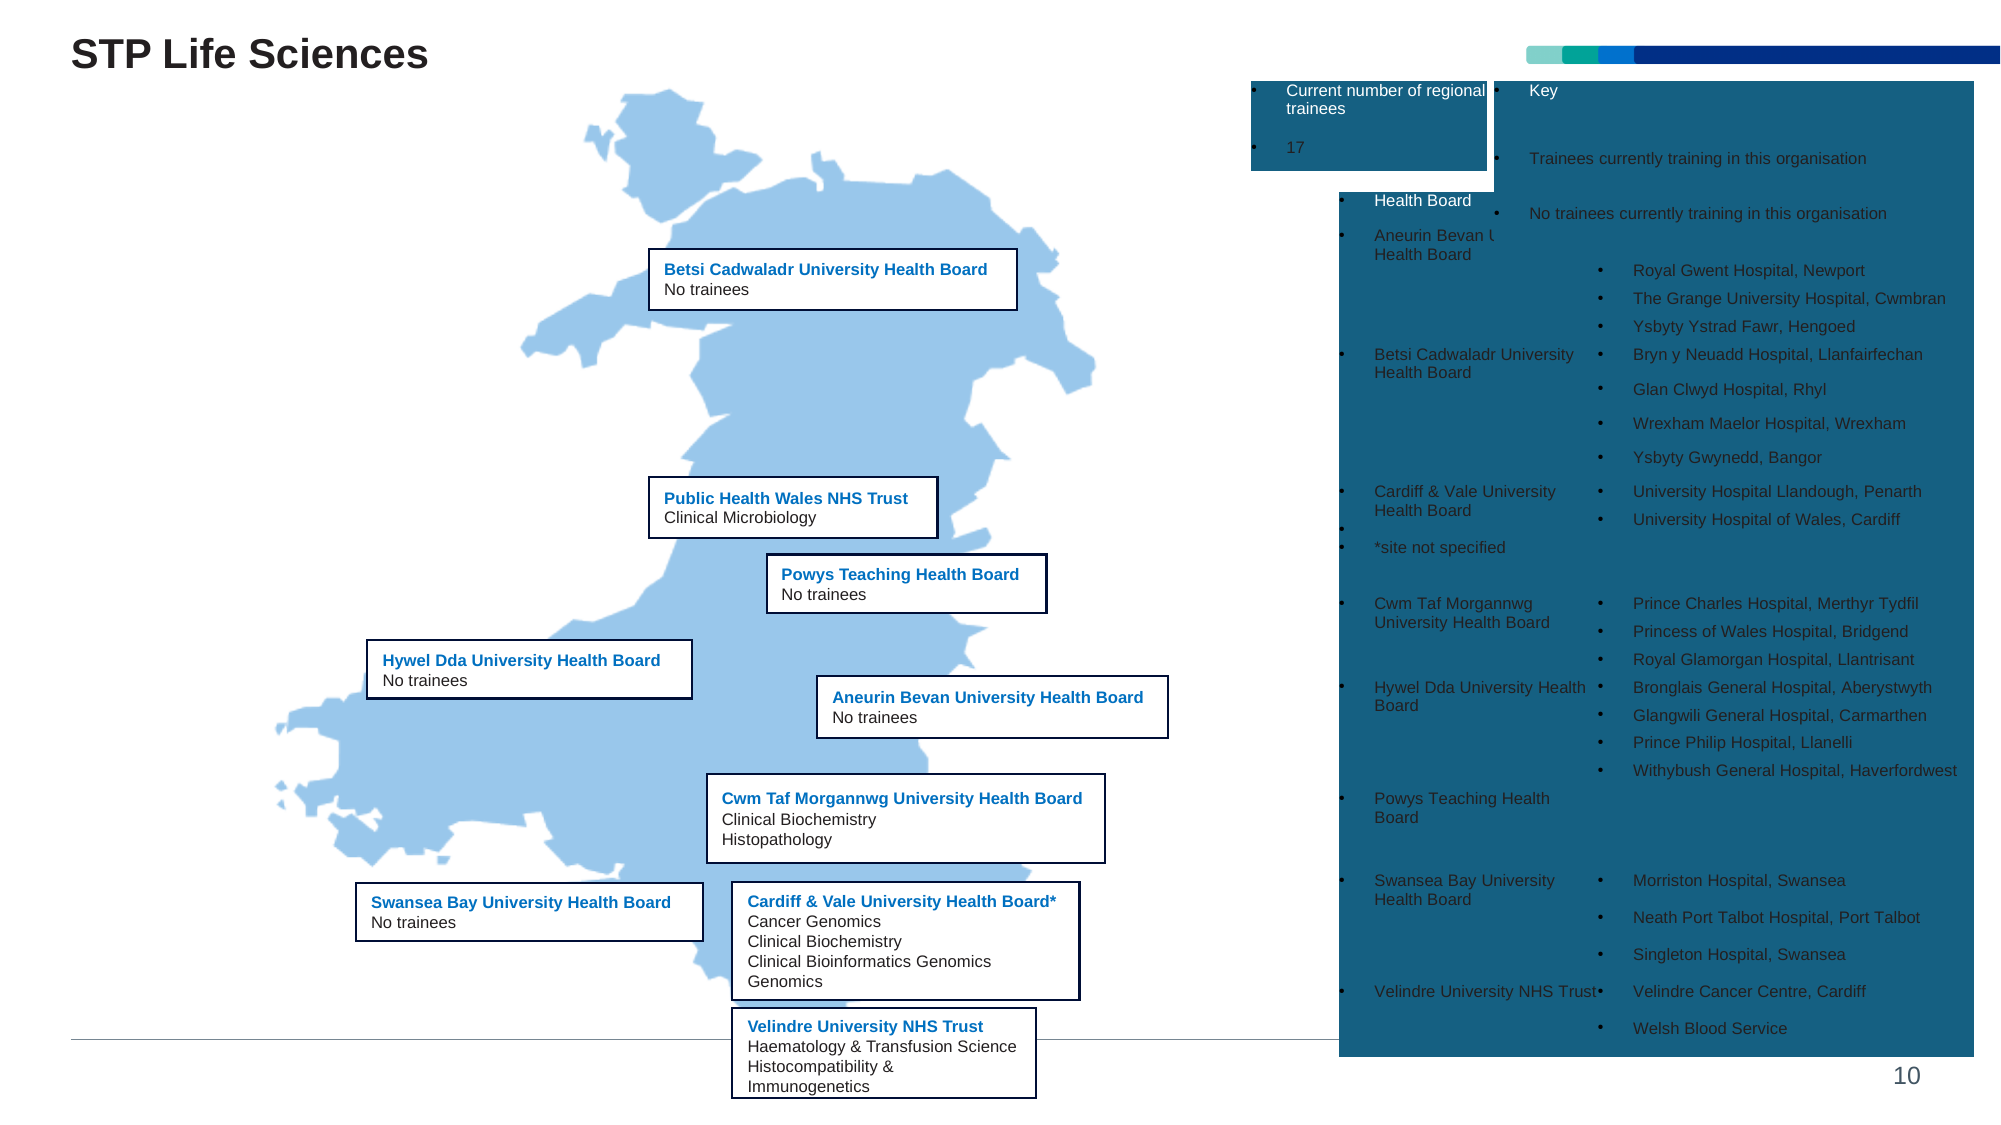

# STP Life Sciences
| Current number of regional trainees |
| --- |
| 17 |
| Key | |
| --- | --- |
| Trainees currently training in this organisation | |
| No trainees currently training in this organisation | |
| Health Board | Organisation |
| --- | --- |
| Aneurin Bevan University Health Board | Nevill Hall Hospital, Abergavenny |
| | Royal Gwent Hospital, Newport |
| | The Grange University Hospital, Cwmbran |
| | Ysbyty Ystrad Fawr, Hengoed |
| Betsi Cadwaladr University Health Board | Bryn y Neuadd Hospital, Llanfairfechan |
| | Glan Clwyd Hospital, Rhyl |
| | Wrexham Maelor Hospital, Wrexham |
| | Ysbyty Gwynedd, Bangor |
| Cardiff & Vale University Health Board \*site not specified | University Hospital Llandough, Penarth |
| | University Hospital of Wales, Cardiff |
| Cwm Taf Morgannwg University Health Board | Prince Charles Hospital, Merthyr Tydfil |
| | Princess of Wales Hospital, Bridgend |
| | Royal Glamorgan Hospital, Llantrisant |
| Hywel Dda University Health Board | Bronglais General Hospital, Aberystwyth |
| | Glangwili General Hospital, Carmarthen |
| | Prince Philip Hospital, Llanelli |
| | Withybush General Hospital, Haverfordwest |
| Powys Teaching Health Board | |
| Swansea Bay University Health Board | Morriston Hospital, Swansea |
| | Neath Port Talbot Hospital, Port Talbot |
| | Singleton Hospital, Swansea |
| Velindre University NHS Trust | Velindre Cancer Centre, Cardiff |
| | Welsh Blood Service |
Betsi Cadwaladr University Health Board
No trainees
Public Health Wales NHS Trust
Clinical Microbiology
Powys Teaching Health Board
No trainees
Hywel Dda University Health Board
No trainees
Aneurin Bevan University Health Board
No trainees
Cwm Taf Morgannwg University Health Board
Clinical Biochemistry
Histopathology
Cardiff & Vale University Health Board*
Cancer Genomics
Clinical Biochemistry
Clinical Bioinformatics Genomics
Genomics
Swansea Bay University Health Board
No trainees
Velindre University NHS Trust
Haematology & Transfusion Science
Histocompatibility & Immunogenetics